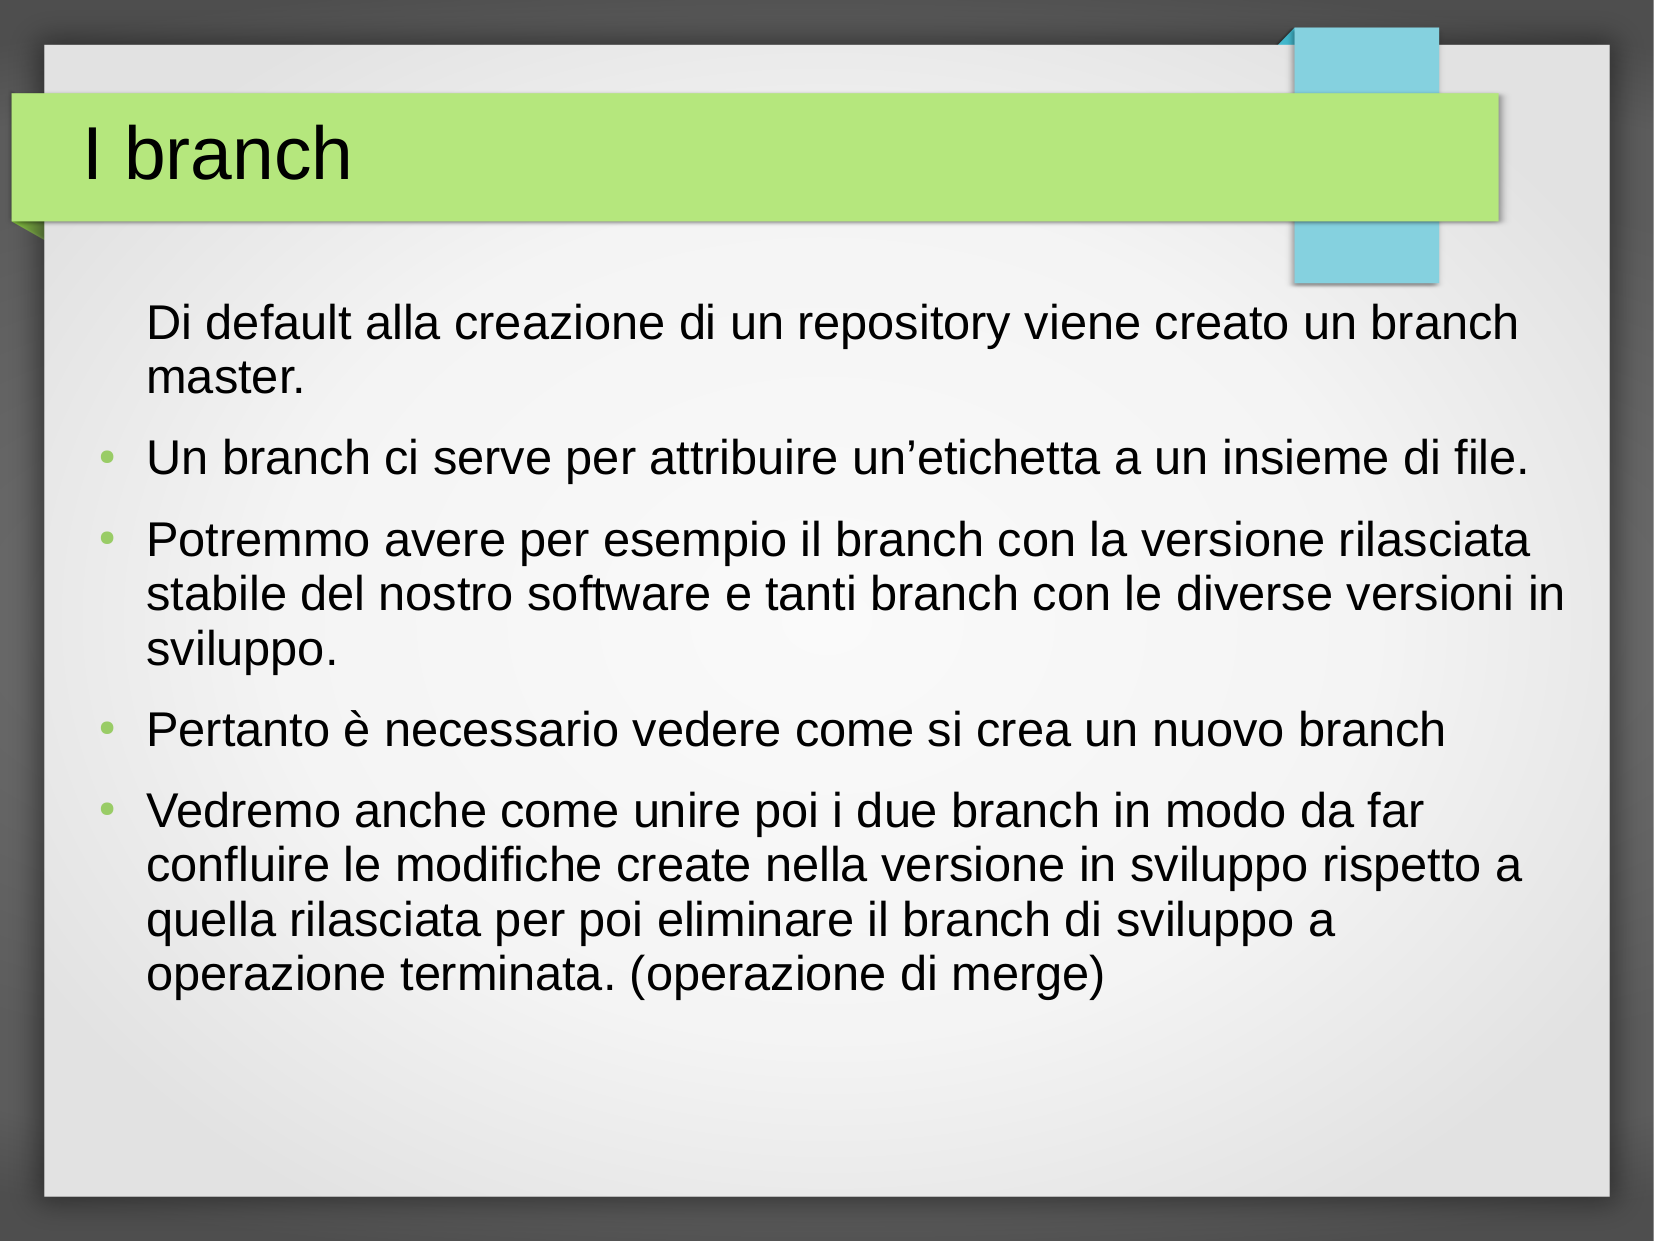

# I branch
Di default alla creazione di un repository viene creato un branch master.
Un branch ci serve per attribuire un’etichetta a un insieme di file.
Potremmo avere per esempio il branch con la versione rilasciata stabile del nostro software e tanti branch con le diverse versioni in sviluppo.
Pertanto è necessario vedere come si crea un nuovo branch
Vedremo anche come unire poi i due branch in modo da far confluire le modifiche create nella versione in sviluppo rispetto a quella rilasciata per poi eliminare il branch di sviluppo a operazione terminata. (operazione di merge)